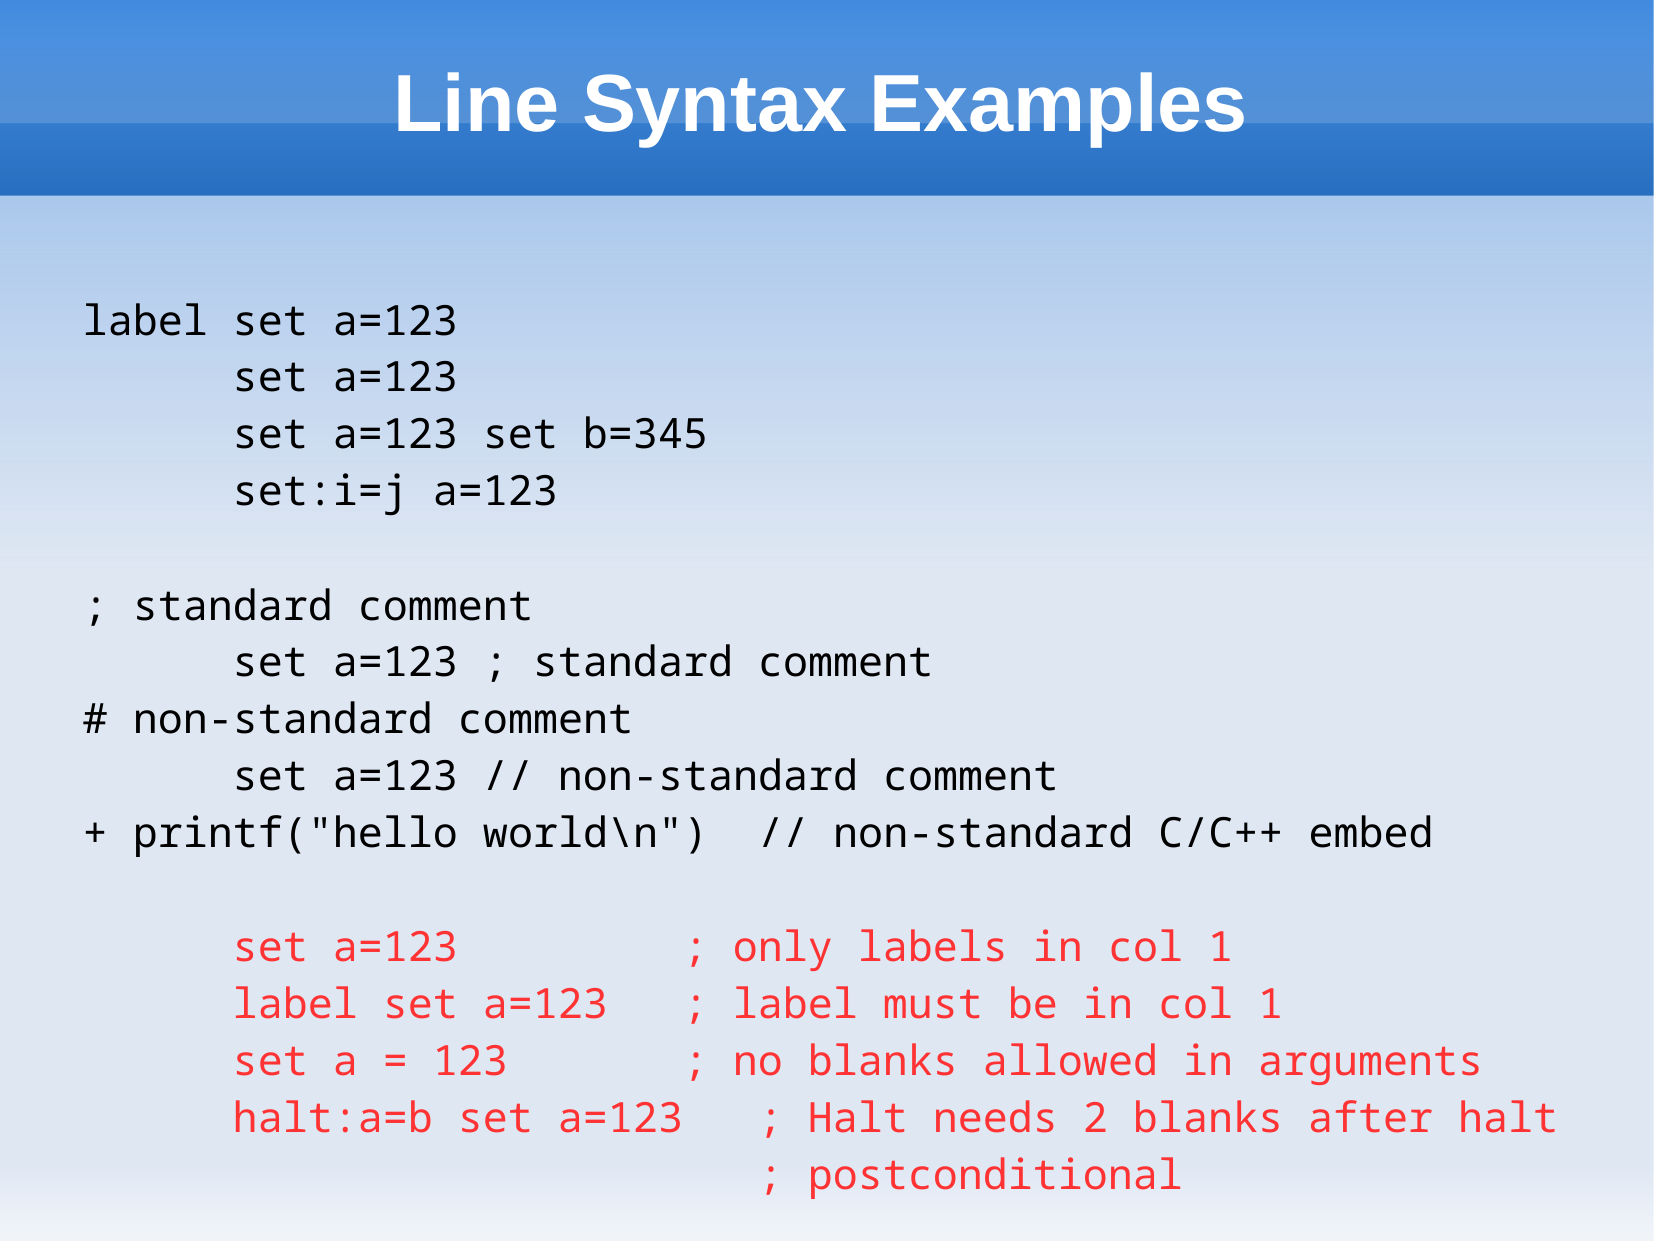

# Line Syntax Examples
label	set a=123
 		set a=123
 		set a=123 set b=345
 		set:i=j a=123
; standard comment
 		set a=123 ; standard comment
# non-standard comment
 		set a=123 // non-standard comment
+ printf("hello world\n") // non-standard C/C++ embed
 		set a=123			; only labels in col 1
 		label set a=123	; label must be in col 1
 		set a = 123			; no blanks allowed in arguments
 		halt:a=b set a=123	; Halt needs 2 blanks after halt 									; postconditional